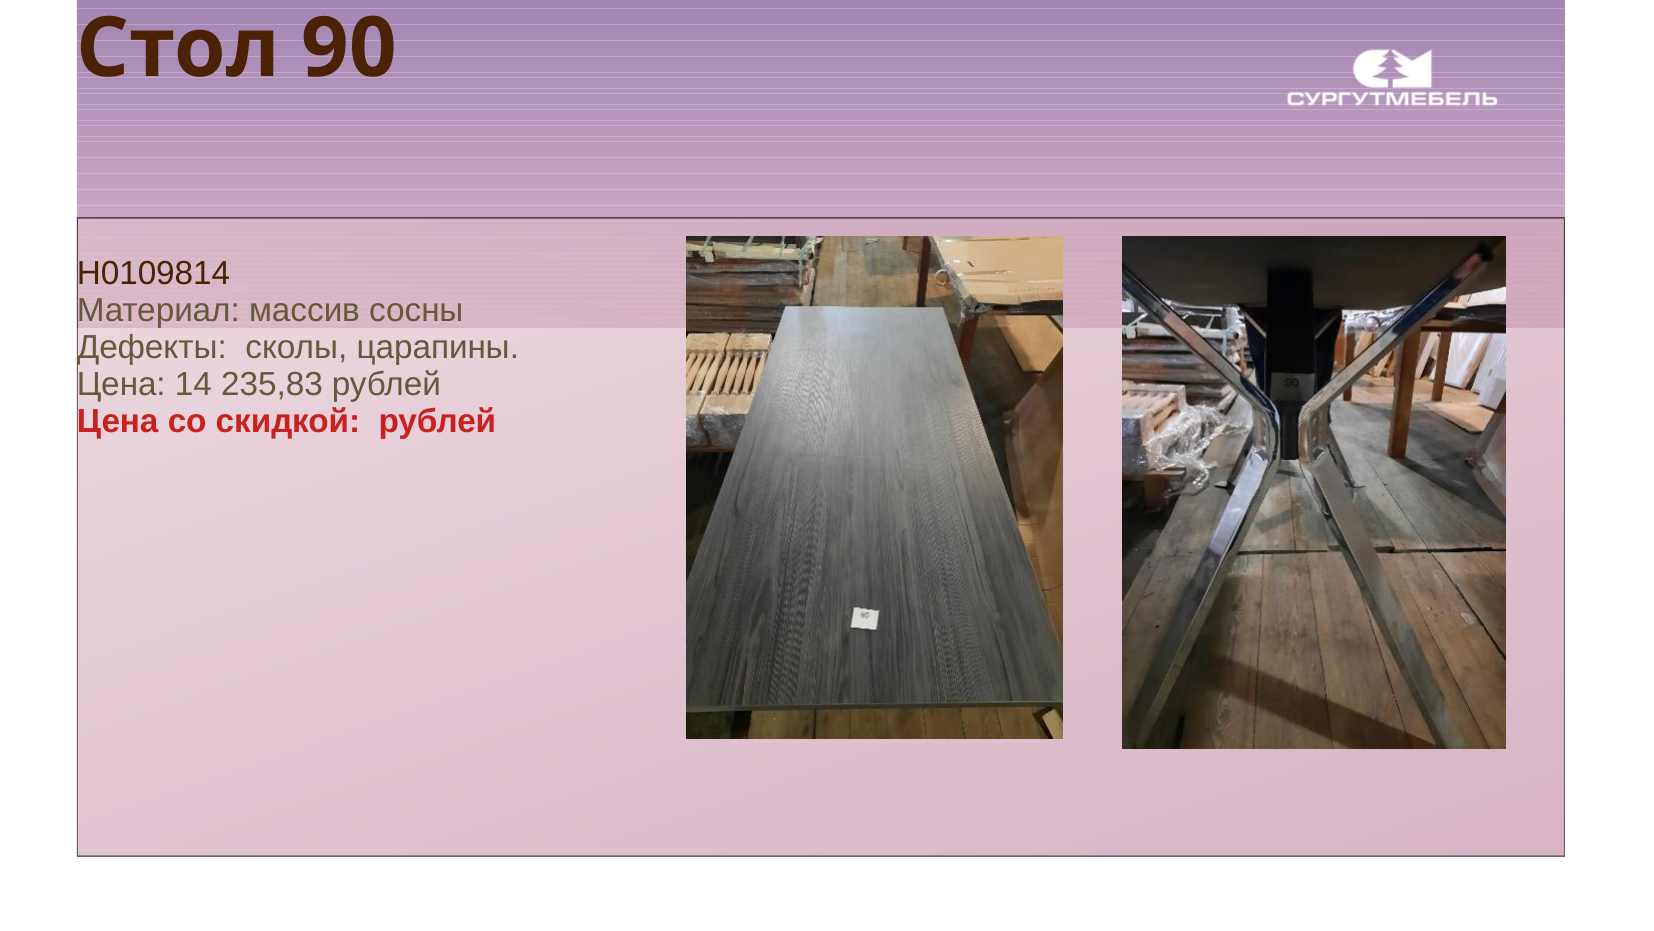

# Стол 90
Н0109814
Материал: массив сосны
Дефекты: сколы, царапины.
Цена: 14 235,83 рублей
Цена со скидкой: рублей